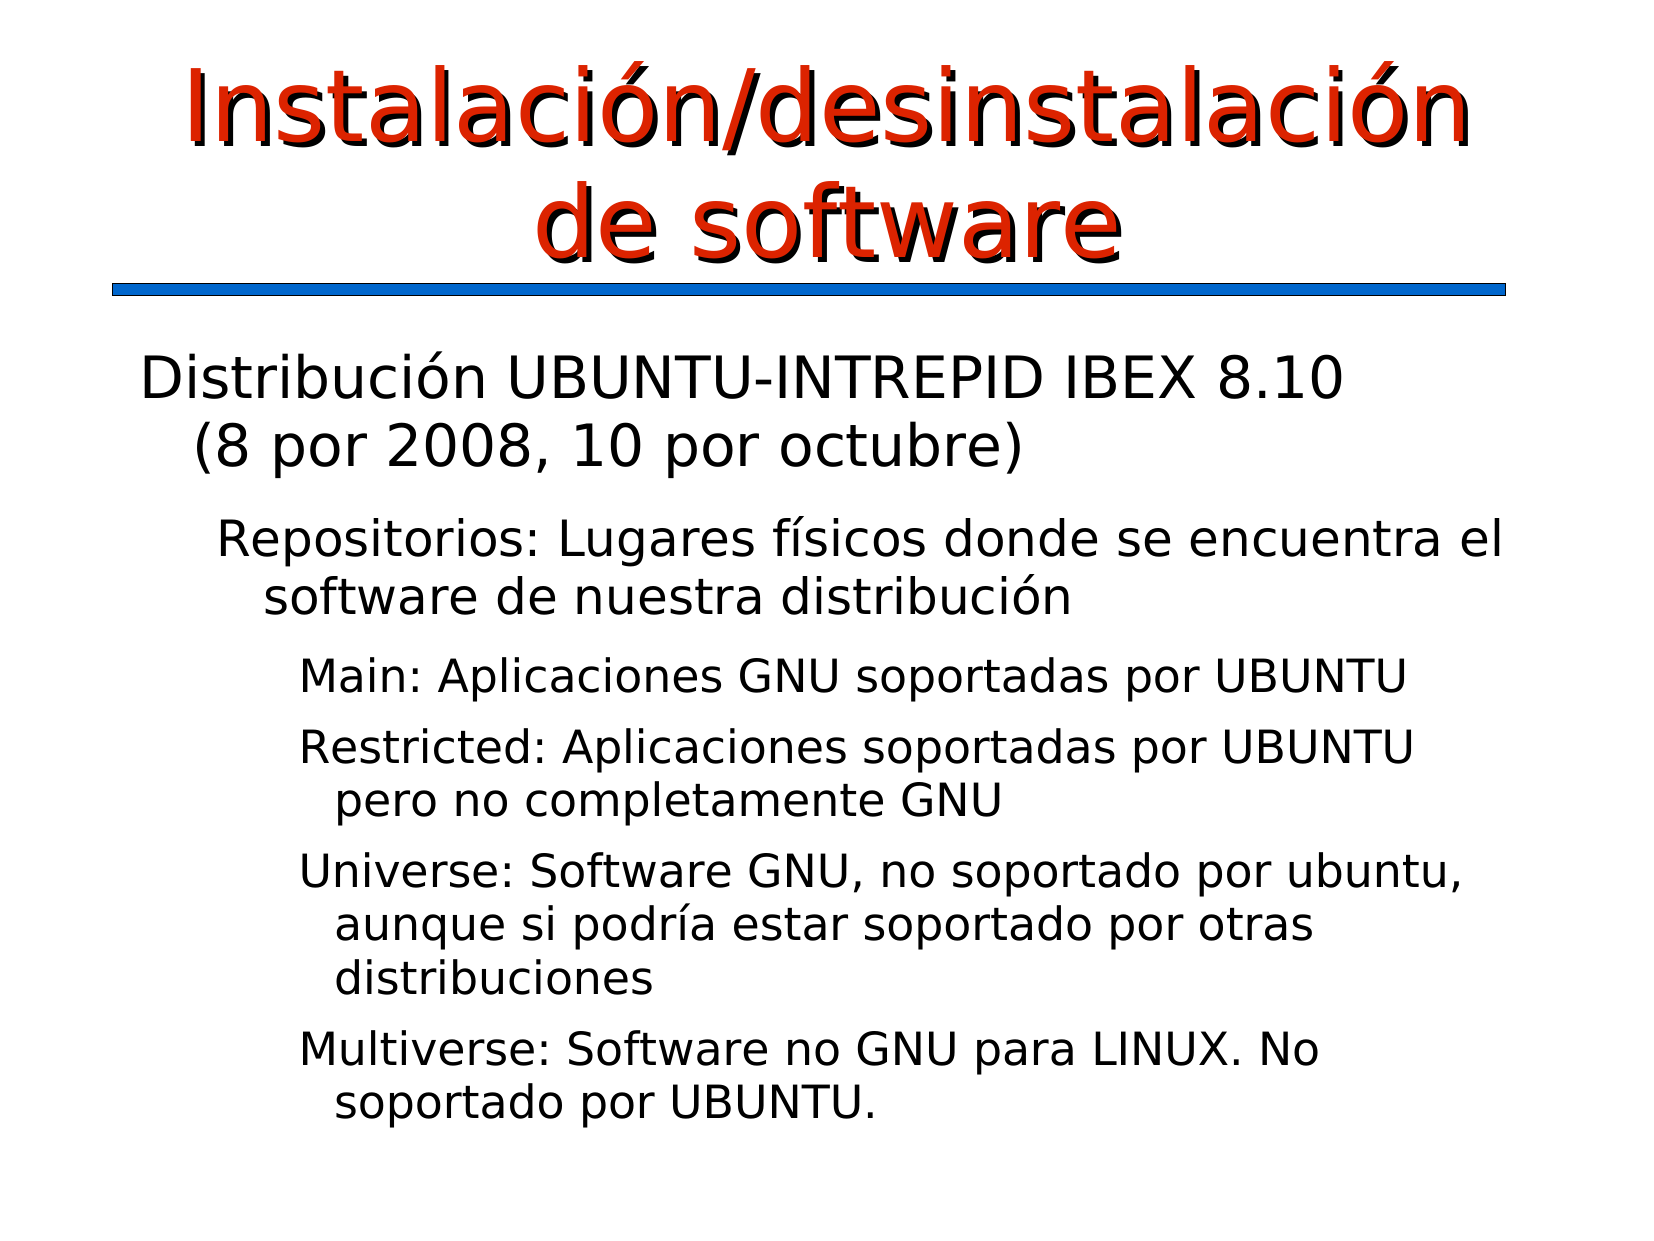

# Instalación/desinstalación de software
Distribución UBUNTU-INTREPID IBEX 8.10
(8 por 2008, 10 por octubre)
Repositorios: Lugares físicos donde se encuentra el software de nuestra distribución
Main: Aplicaciones GNU soportadas por UBUNTU
Restricted: Aplicaciones soportadas por UBUNTU pero no completamente GNU
Universe: Software GNU, no soportado por ubuntu, aunque si podría estar soportado por otras distribuciones
Multiverse: Software no GNU para LINUX. No soportado por UBUNTU.